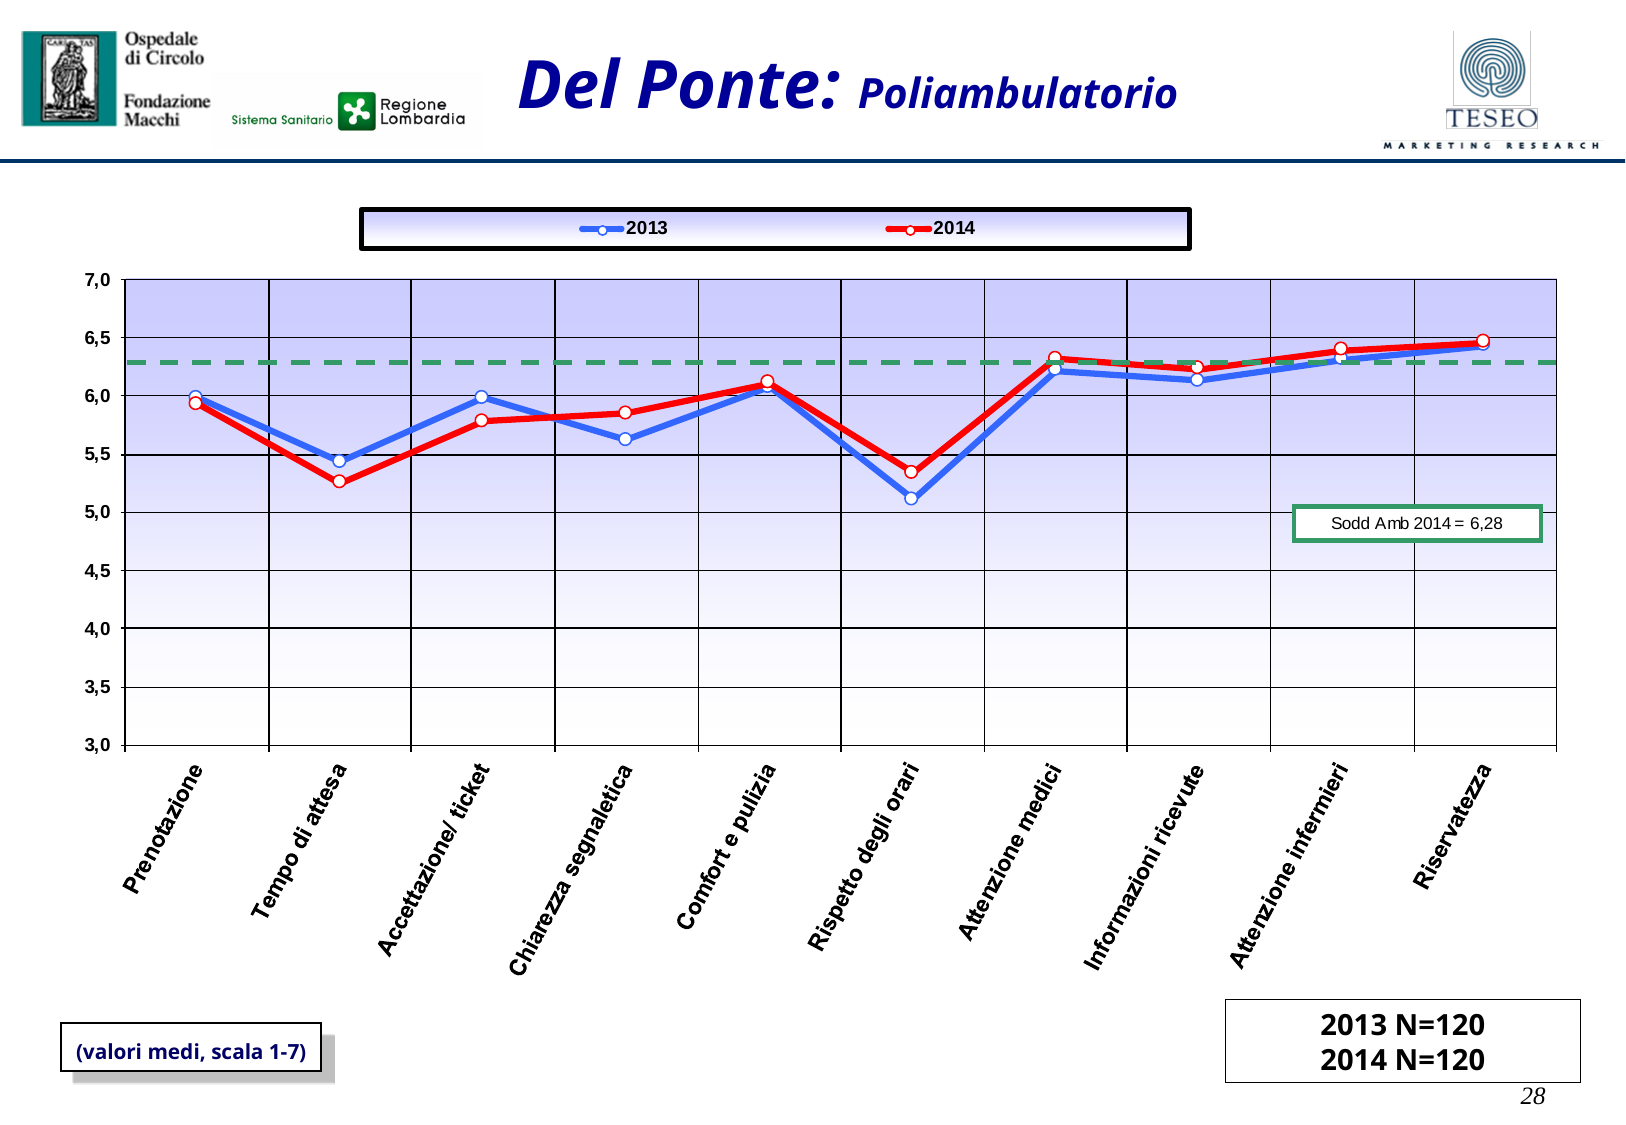

Del Ponte: Poliambulatorio
2013 N=120
2014 N=120
(valori medi, scala 1-7)